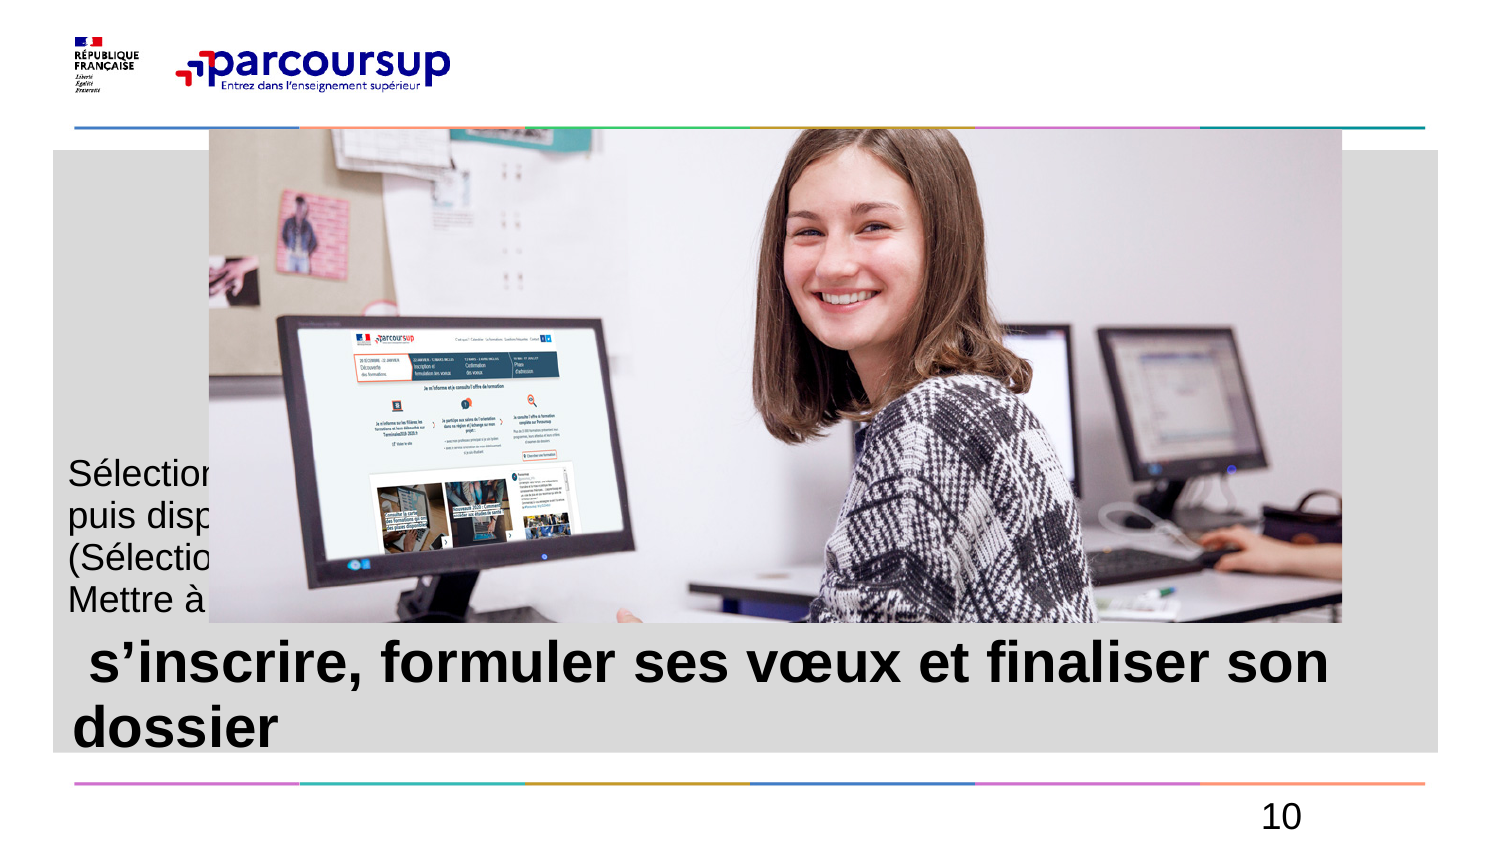

s’inscrire, formuler ses vœux et finaliser son dossier